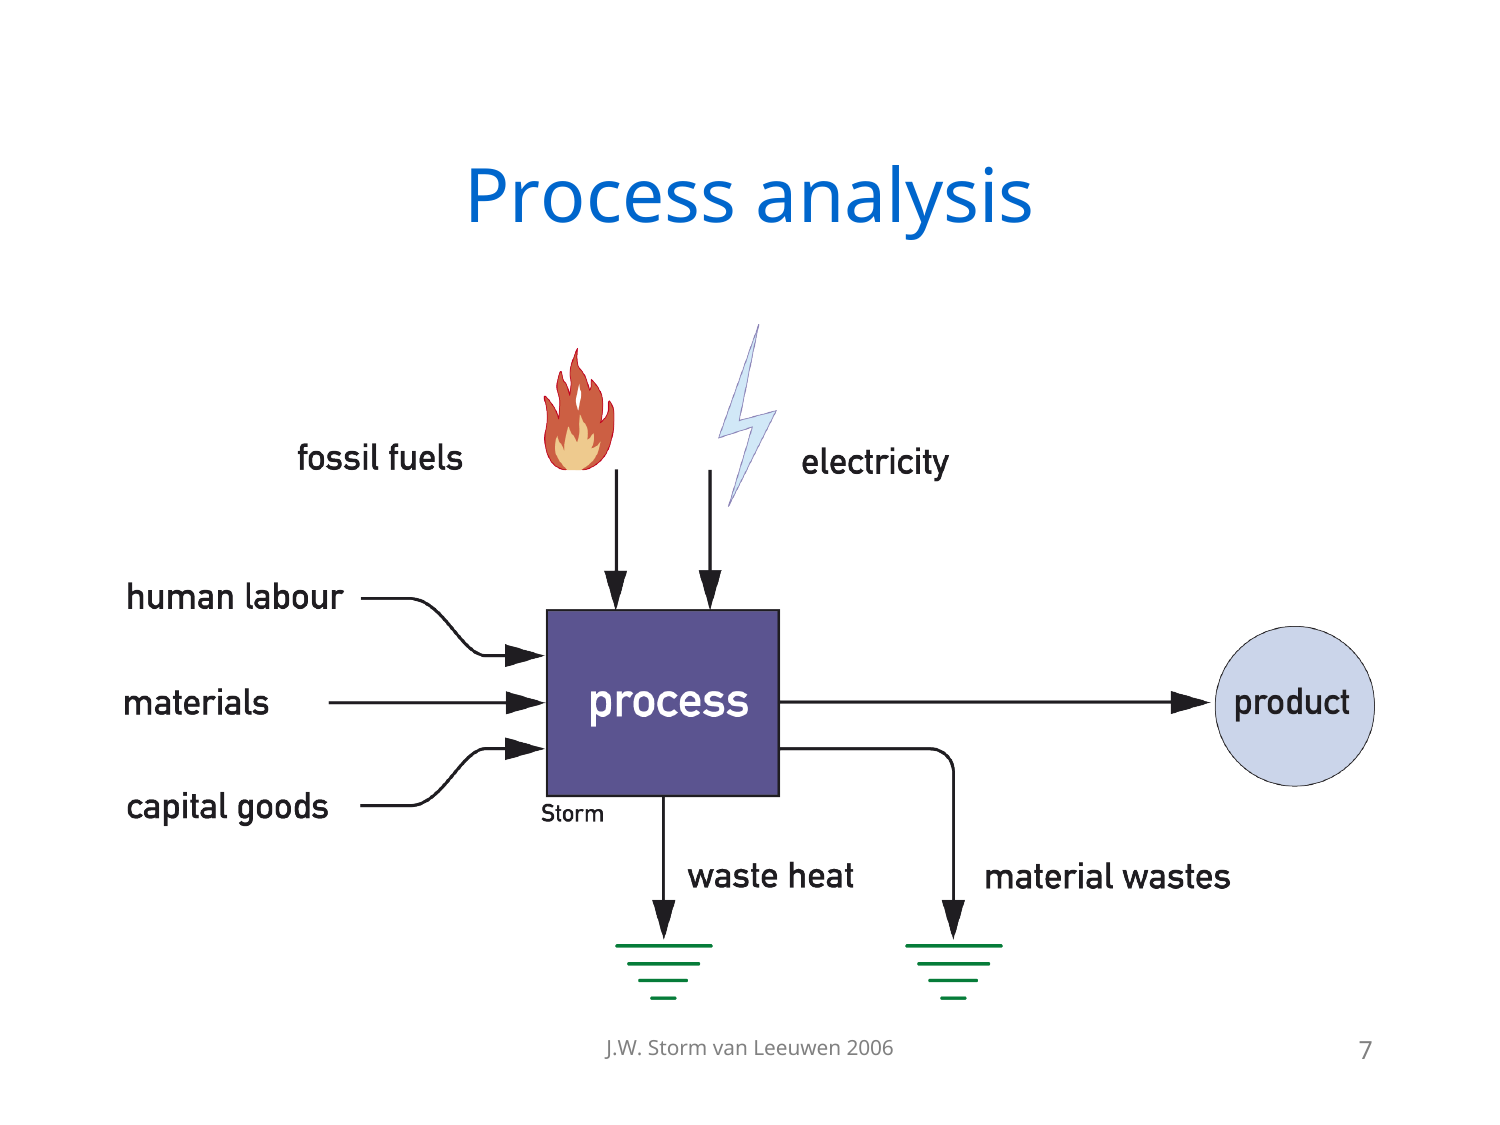

# Process analysis
J.W. Storm van Leeuwen 2006
7